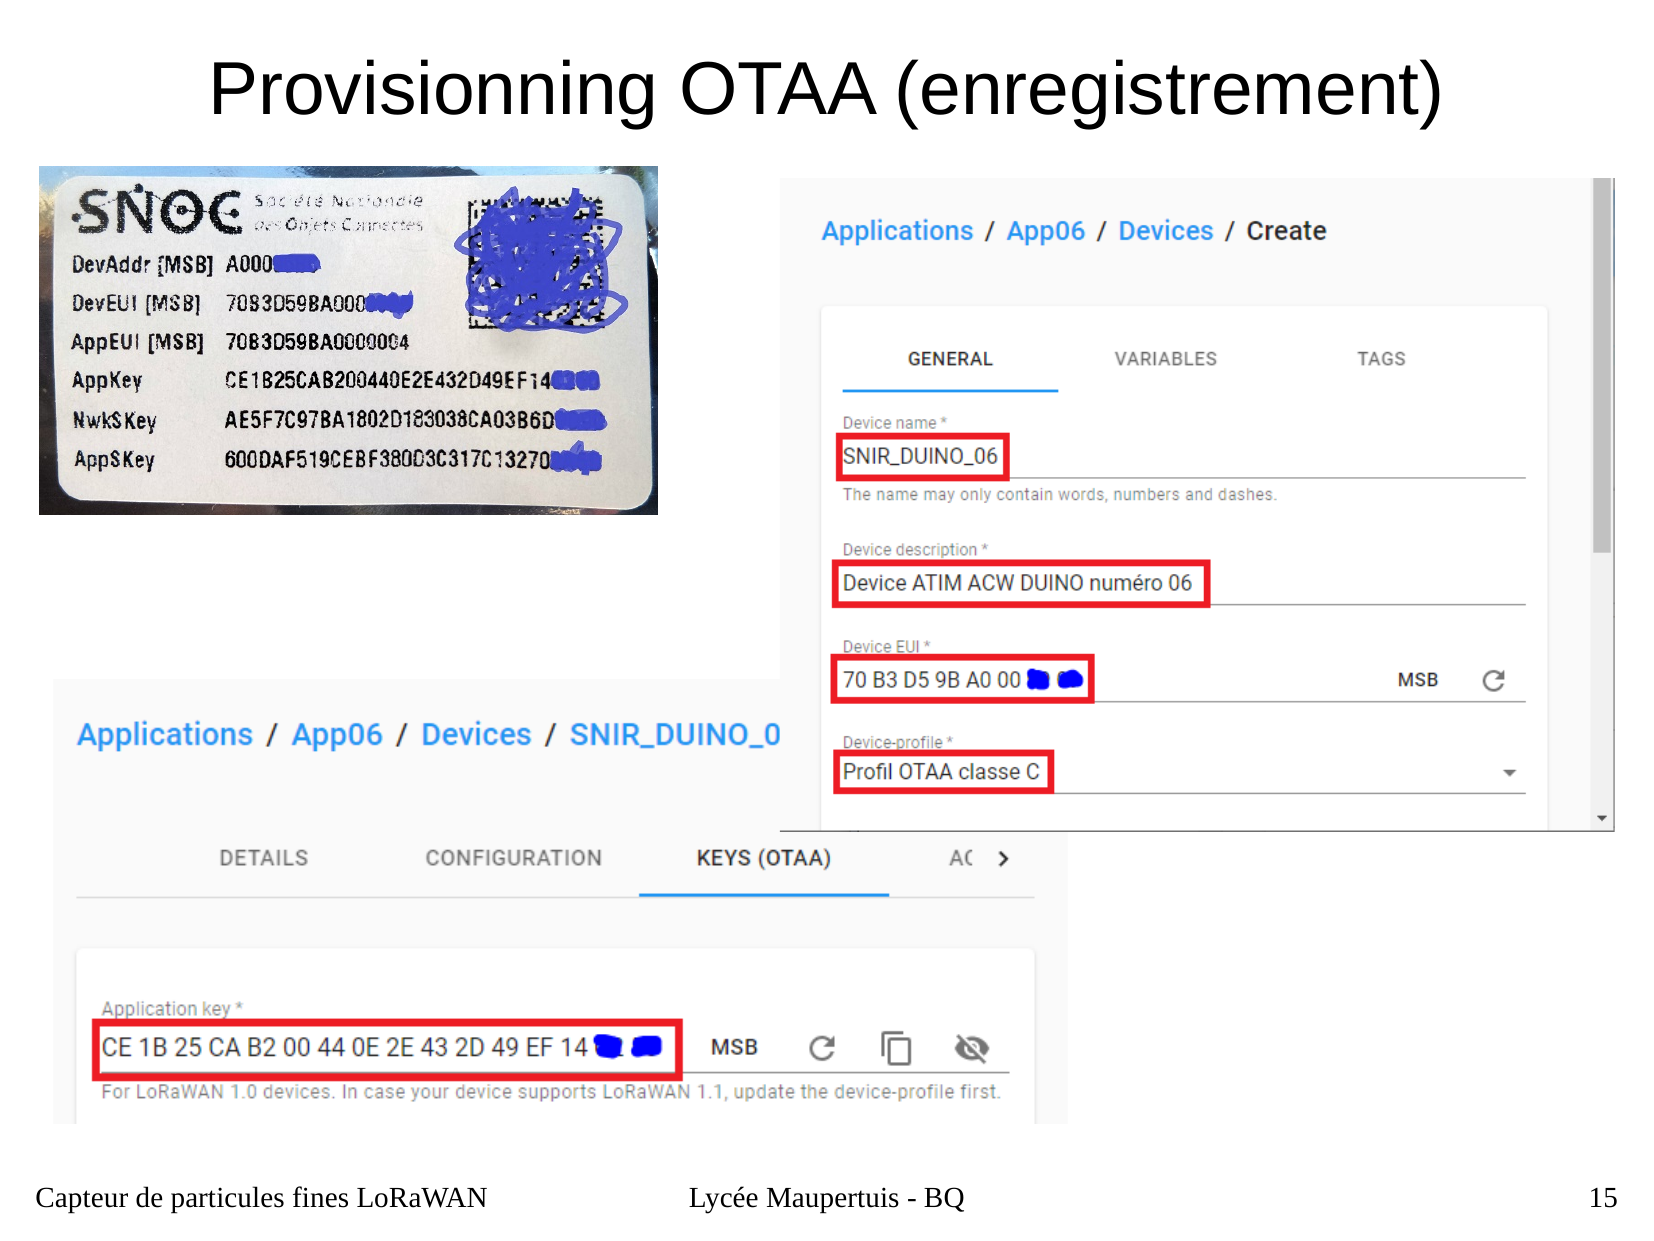

# Provisionning OTAA (enregistrement)
Capteur de particules fines LoRaWAN
Lycée Maupertuis - BQ
15